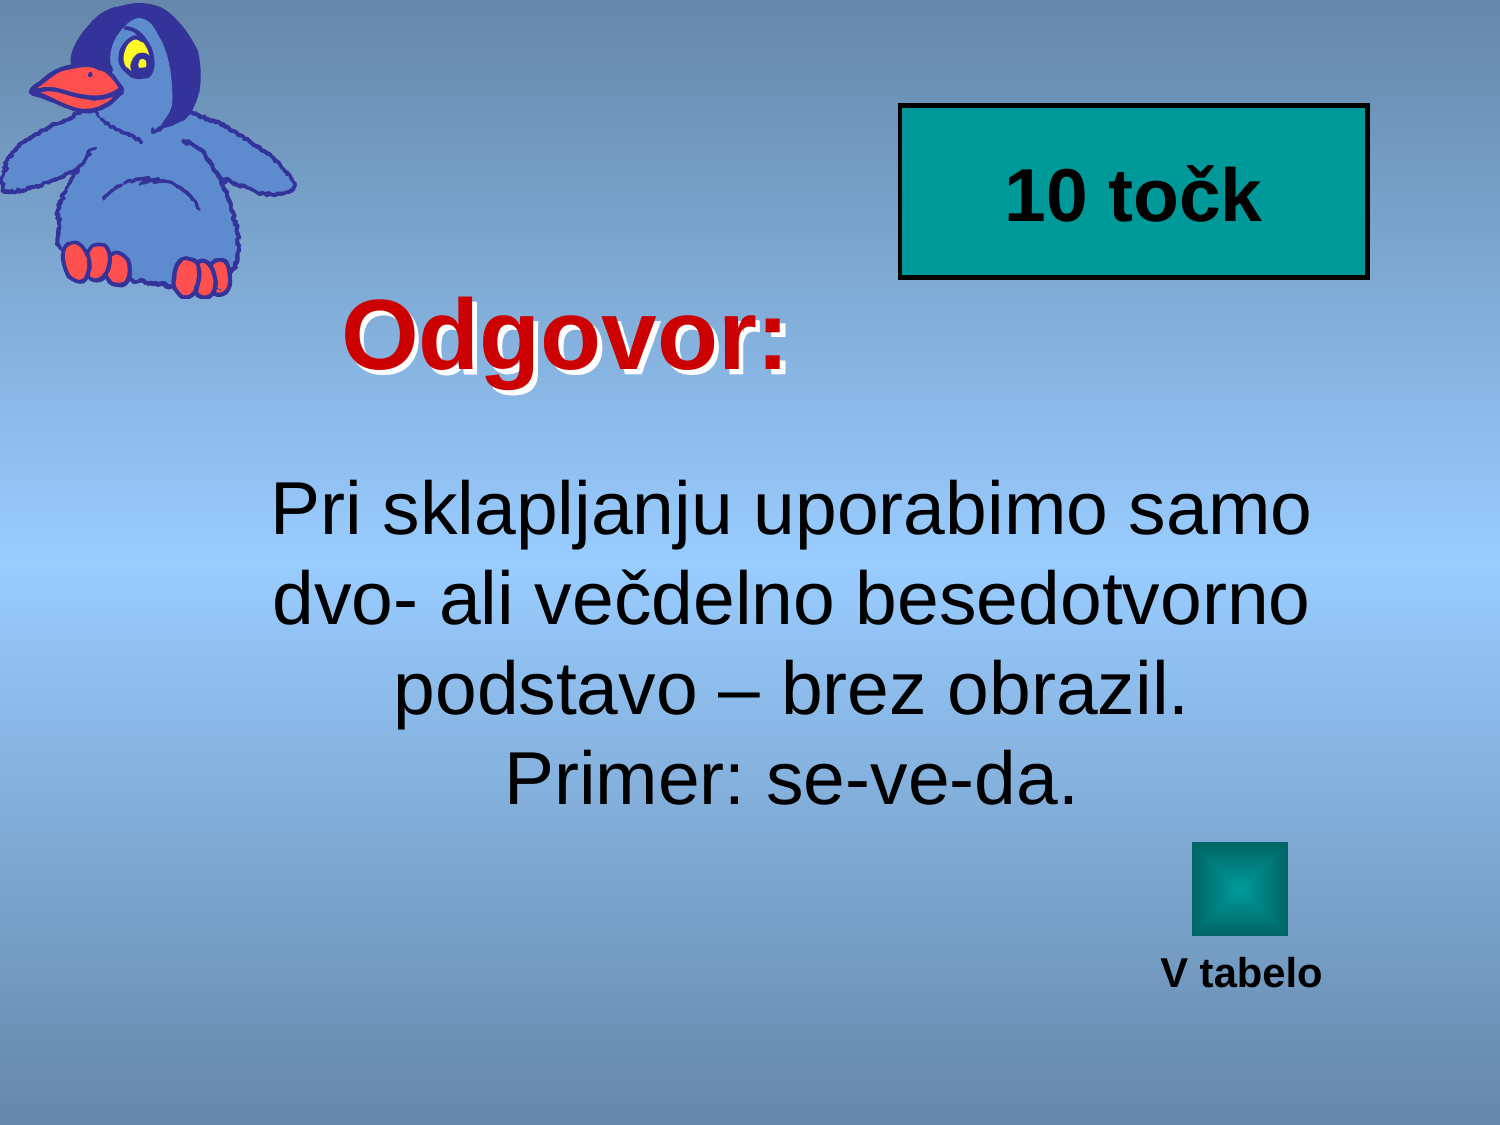

10 točk
# Odgovor:
Pri sklapljanju uporabimo samo dvo- ali večdelno besedotvorno podstavo – brez obrazil.
Primer: se-ve-da.
V tabelo